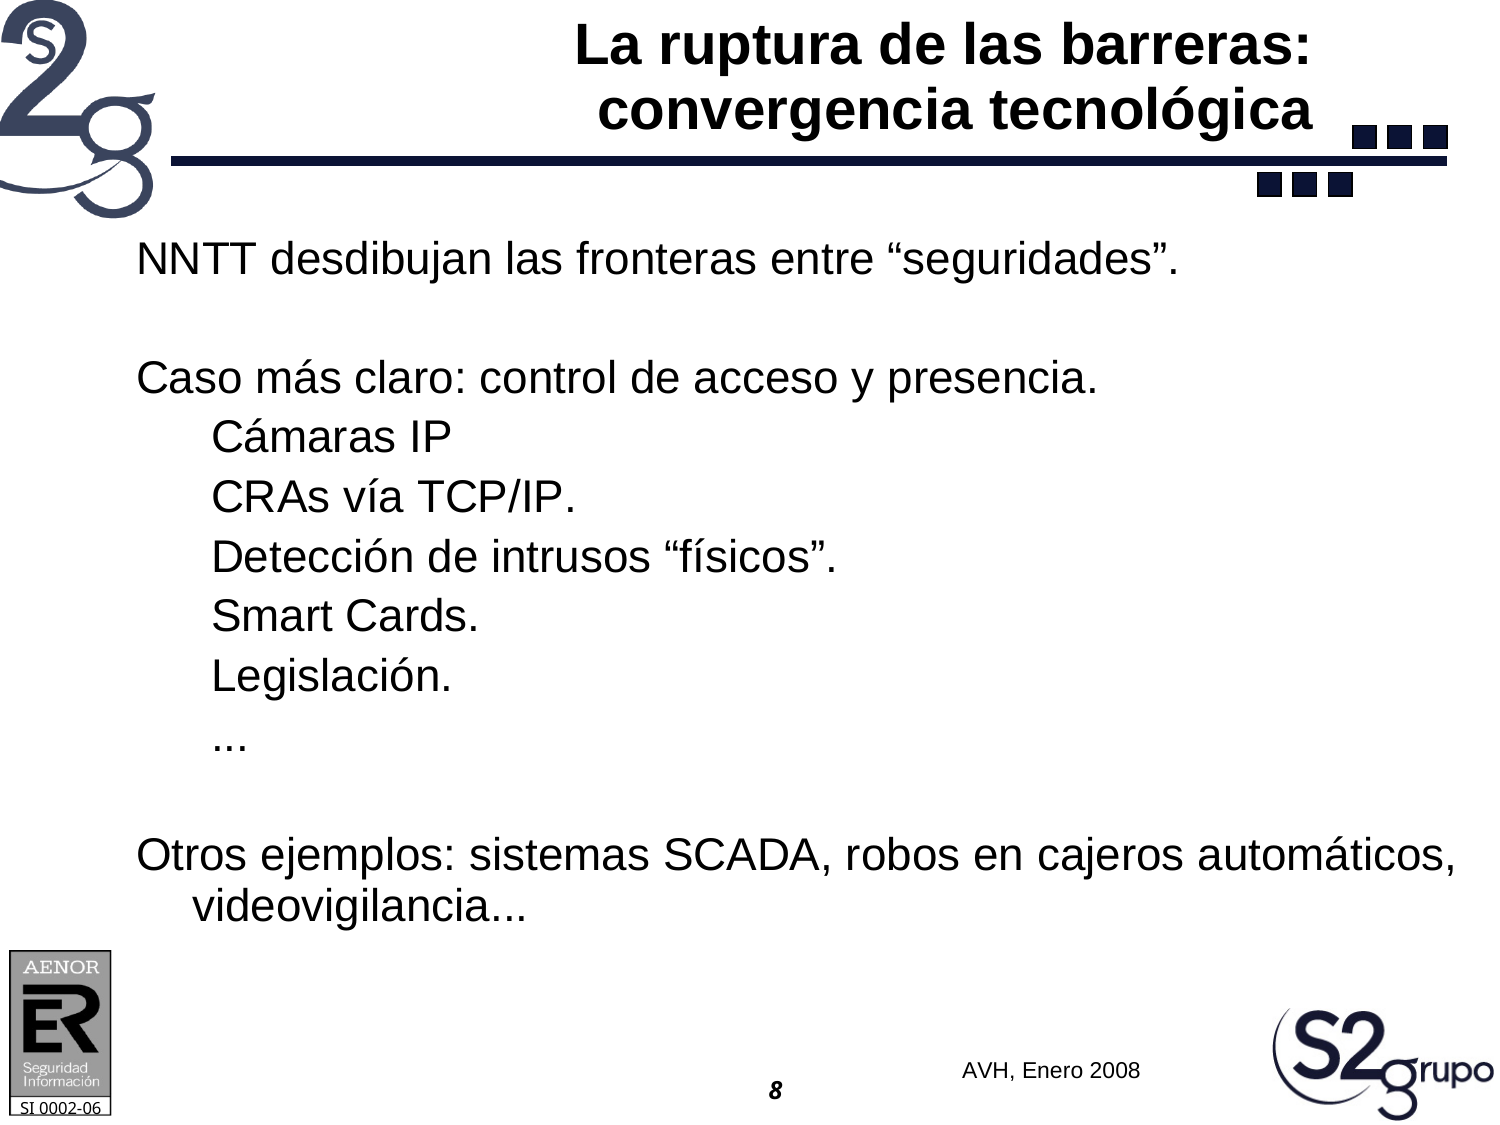

# La ruptura de las barreras: convergencia tecnológica
NNTT desdibujan las fronteras entre “seguridades”.
Caso más claro: control de acceso y presencia.
Cámaras IP
CRAs vía TCP/IP.
Detección de intrusos “físicos”.
Smart Cards.
Legislación.
...
Otros ejemplos: sistemas SCADA, robos en cajeros automáticos, videovigilancia...
AVH, Enero 2008